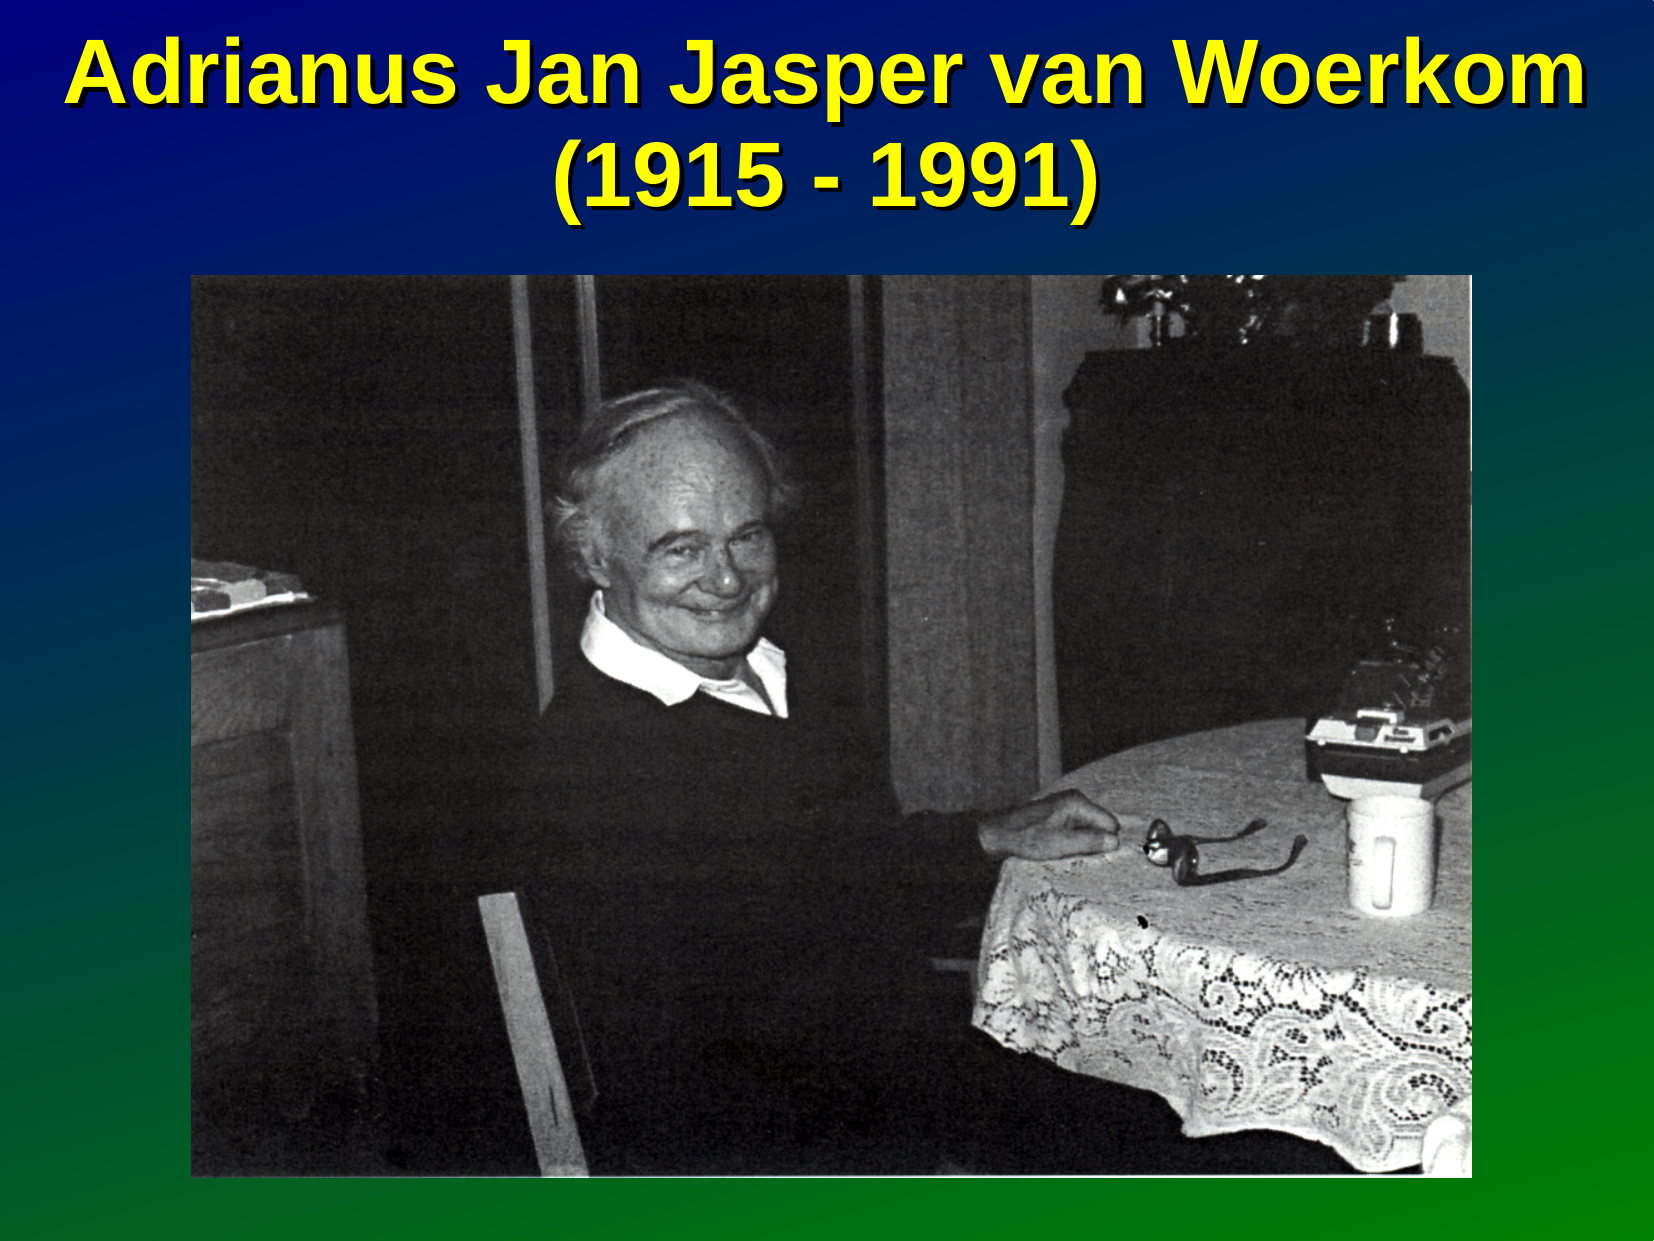

# Adrianus Jan Jasper van Woerkom (1915 - 1991)